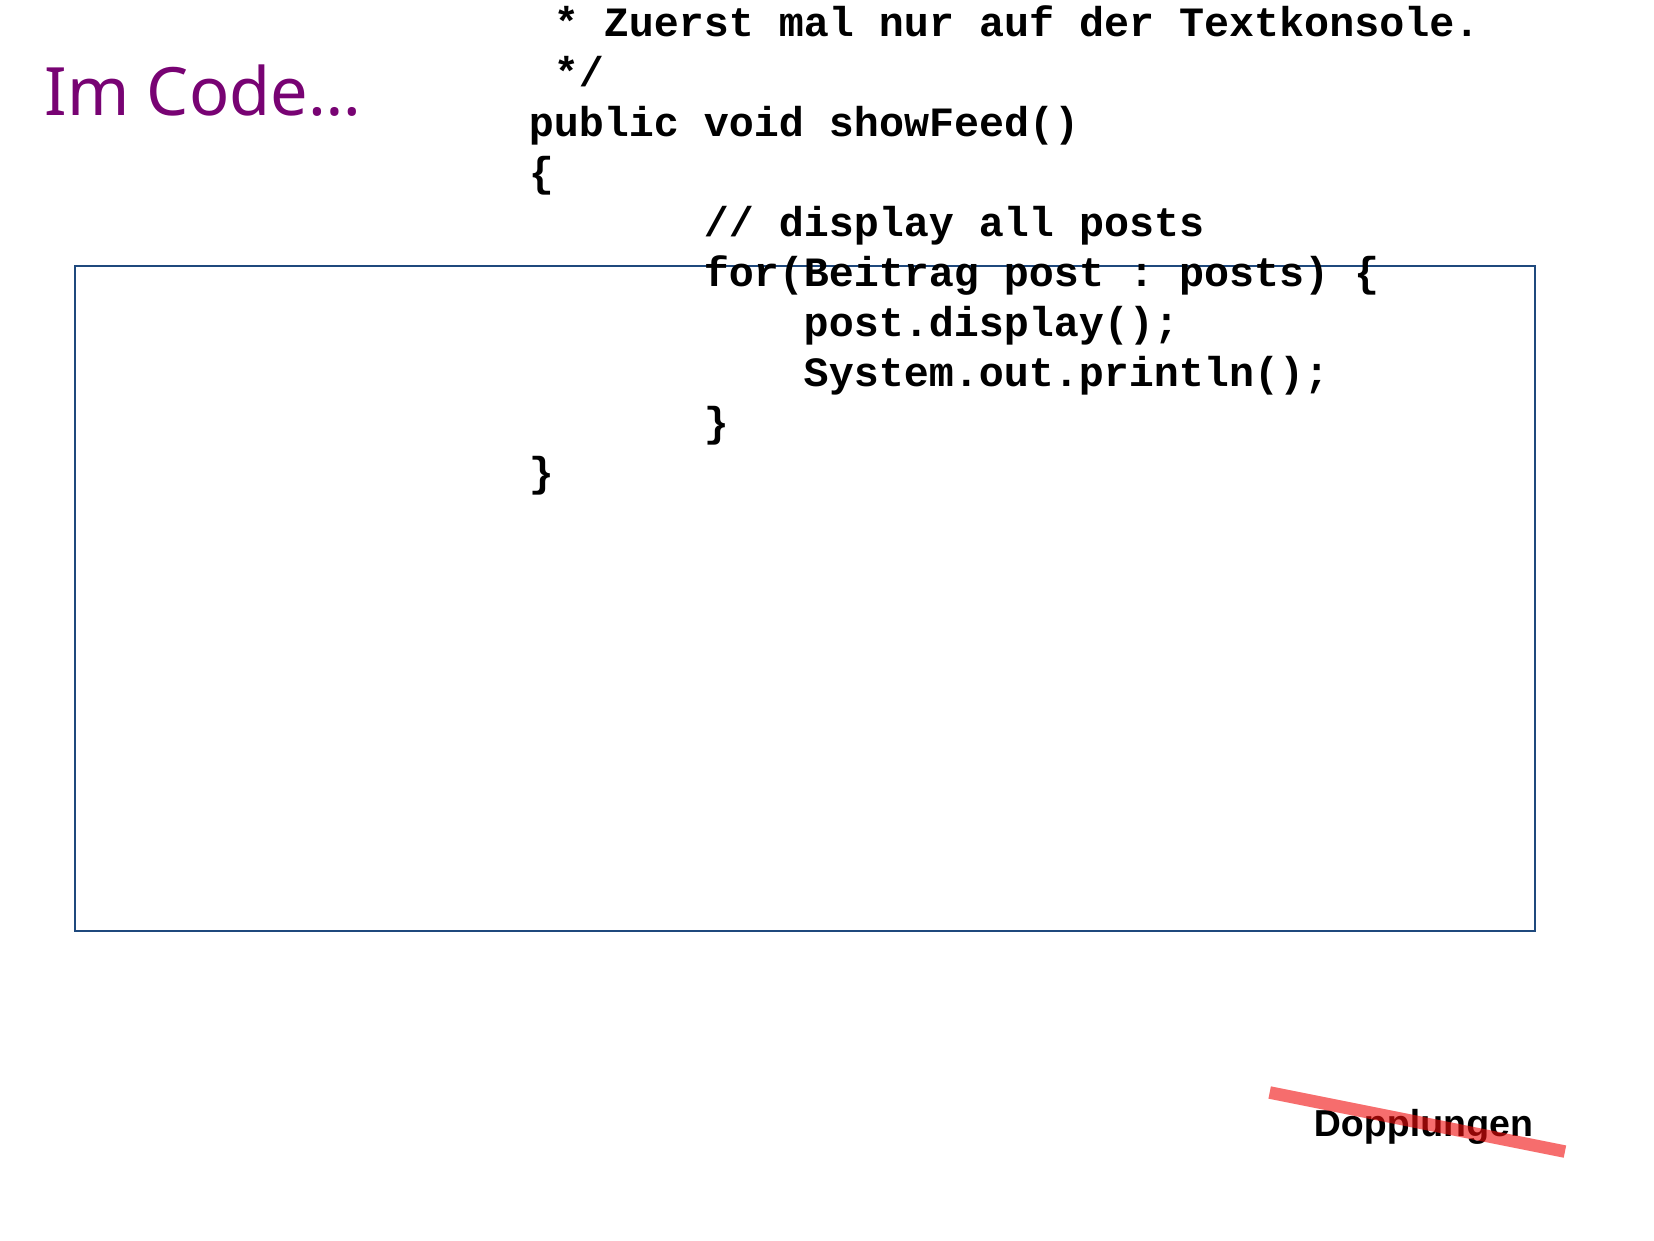

/**
 * Zeige die Beitraege in einer Liste an
 * Zuerst mal nur auf der Textkonsole.
 */
 public void showFeed()
 {
 // display all posts
 for(Beitrag post : posts) {
 post.display();
 System.out.println();
 }
 }
# Im Code…
Dopplungen